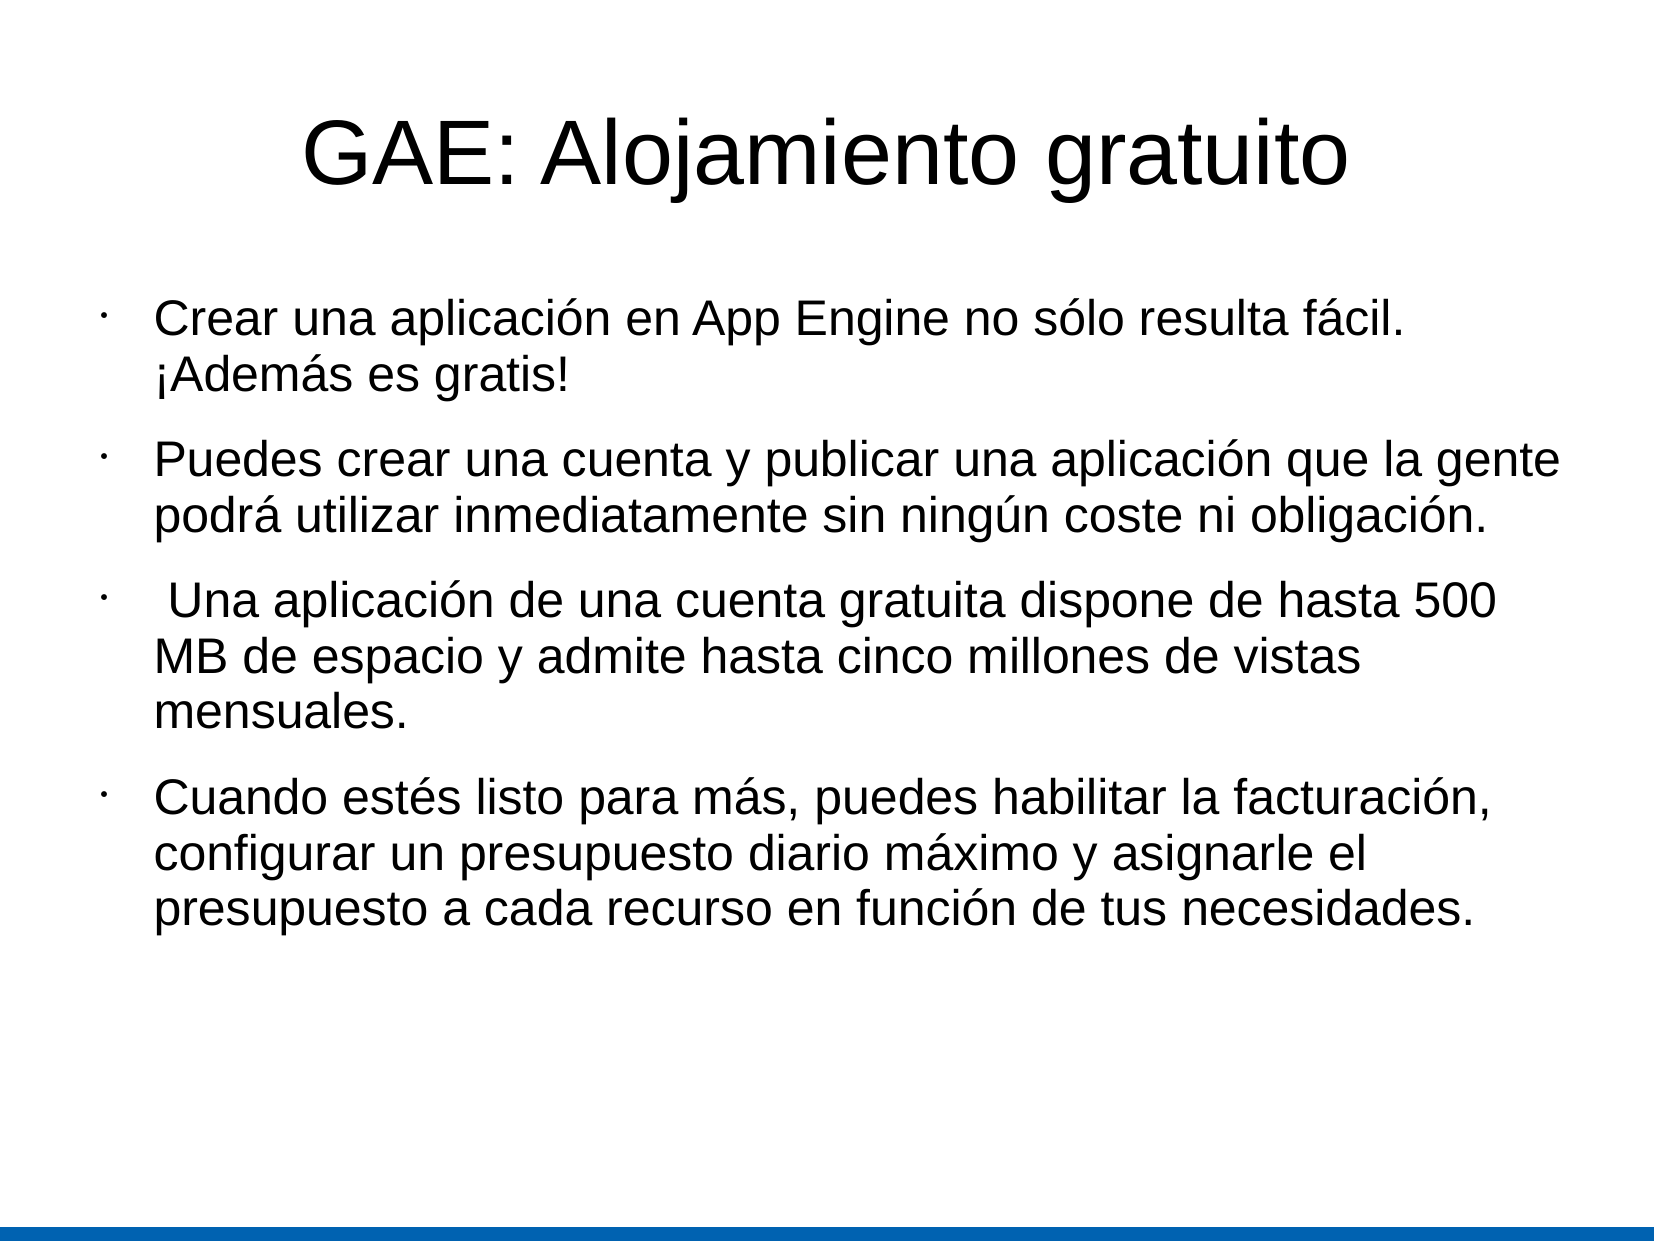

# GAE: Alojamiento gratuito
Crear una aplicación en App Engine no sólo resulta fácil. ¡Además es gratis!
Puedes crear una cuenta y publicar una aplicación que la gente podrá utilizar inmediatamente sin ningún coste ni obligación.
 Una aplicación de una cuenta gratuita dispone de hasta 500 MB de espacio y admite hasta cinco millones de vistas mensuales.
Cuando estés listo para más, puedes habilitar la facturación, configurar un presupuesto diario máximo y asignarle el presupuesto a cada recurso en función de tus necesidades.